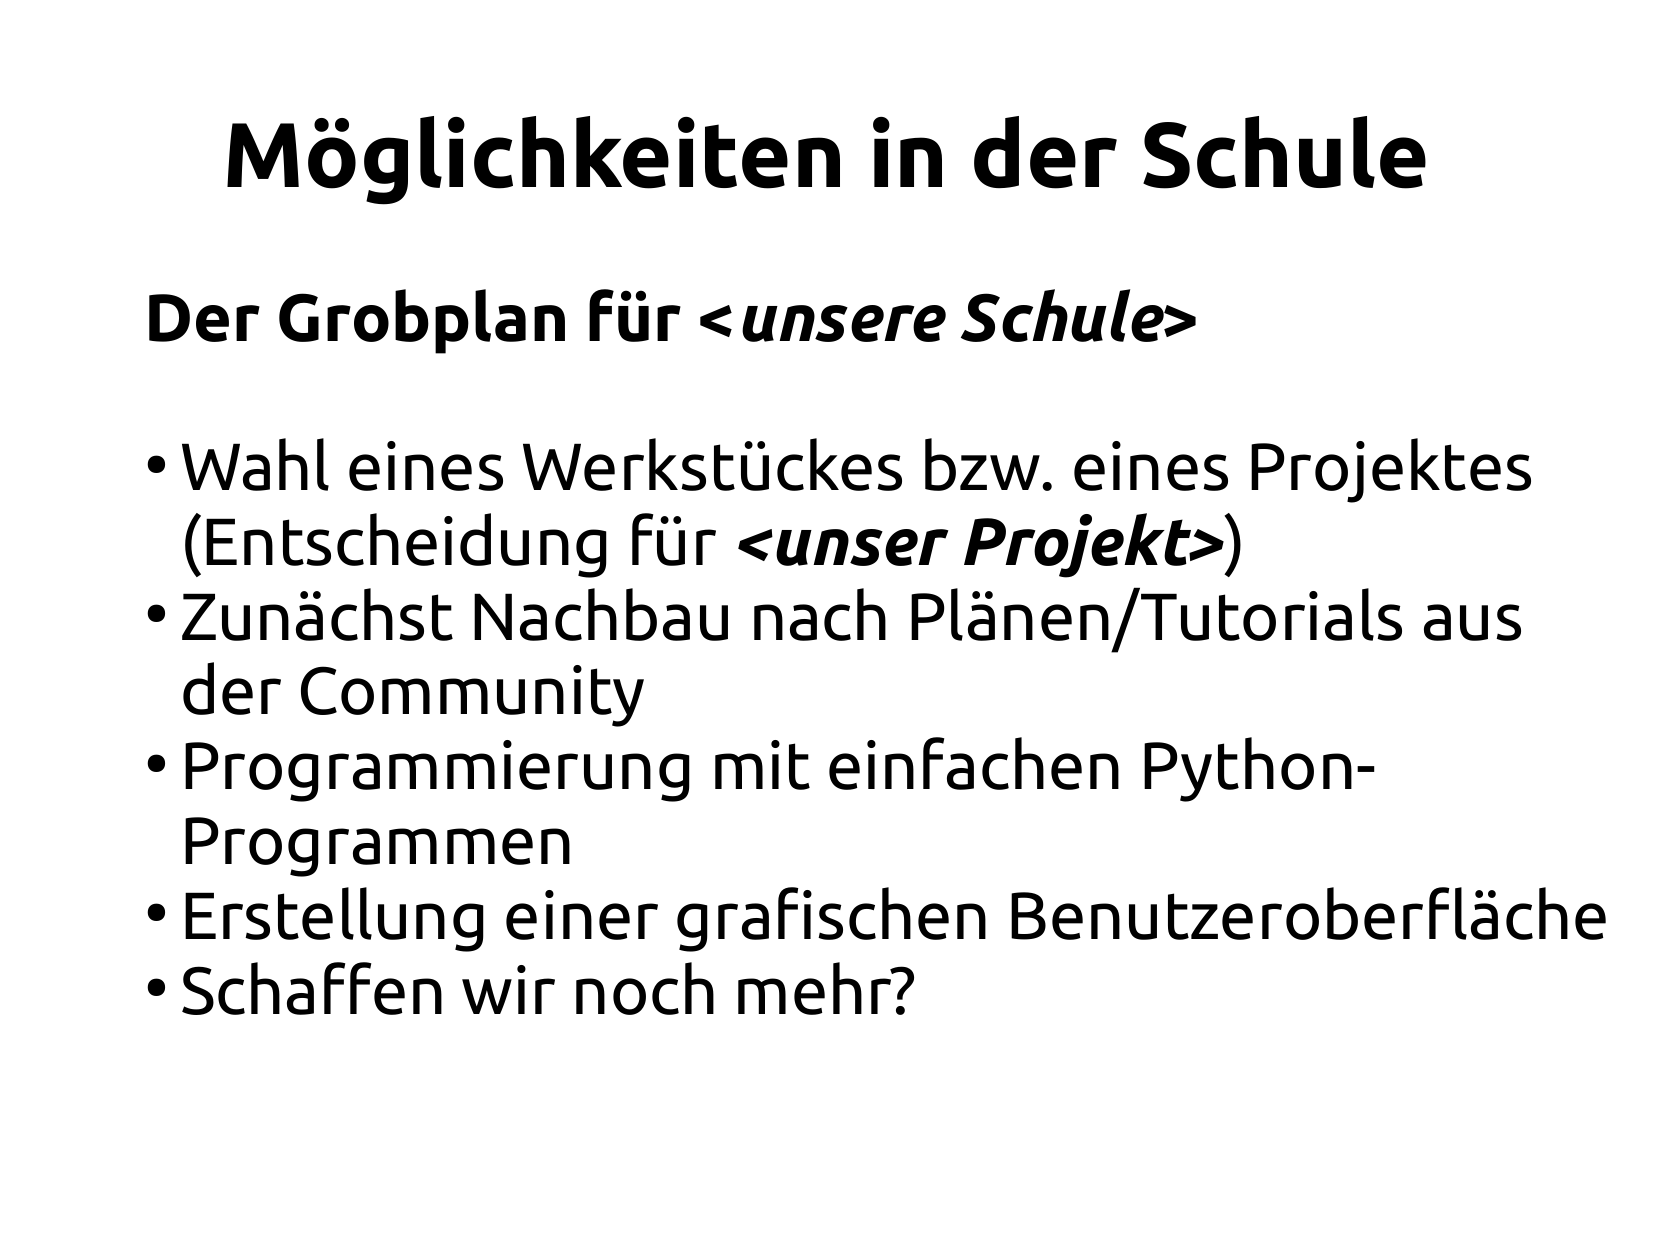

# Möglichkeiten in der Schule
Der Grobplan für <unsere Schule>
Wahl eines Werkstückes bzw. eines Projektes (Entscheidung für <unser Projekt>)
Zunächst Nachbau nach Plänen/Tutorials aus der Community
Programmierung mit einfachen Python-Programmen
Erstellung einer grafischen Benutzeroberfläche
Schaffen wir noch mehr?